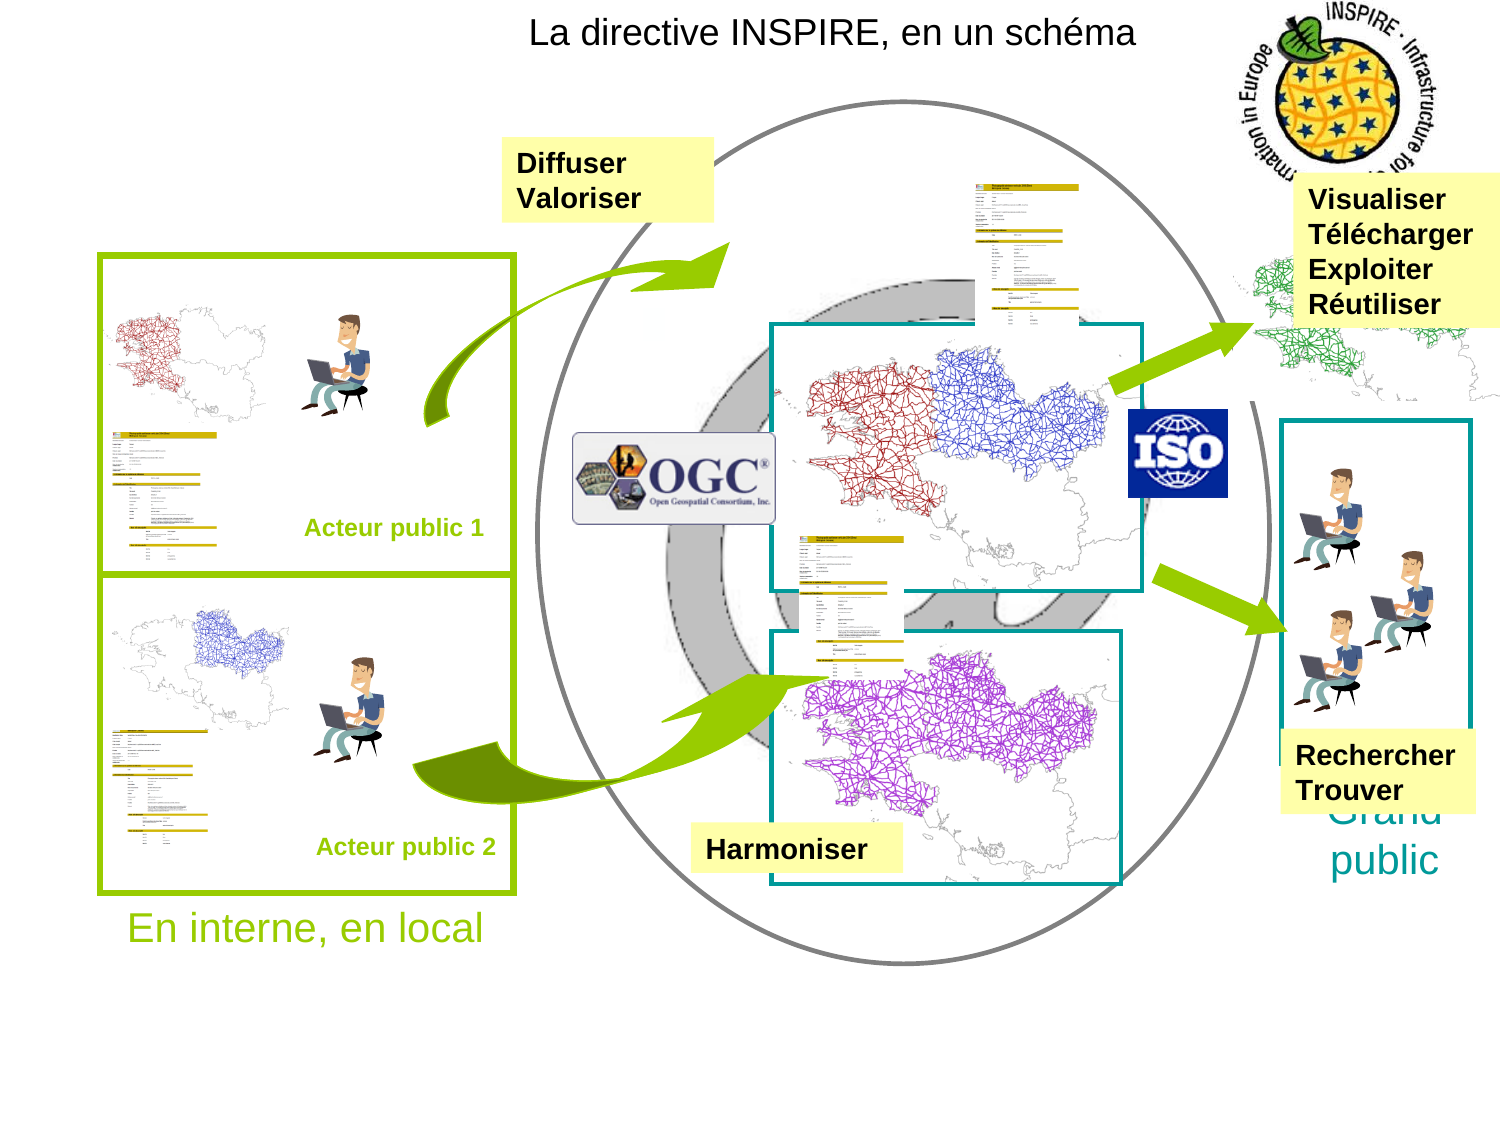

La directive INSPIRE, en un schéma
Diffuser
Valoriser
Visualiser
Télécharger
Exploiter
Réutiliser
Acteur public 1
En interne, en local
Grand public
Rechercher
Trouver
Acteur public 2
Harmoniser